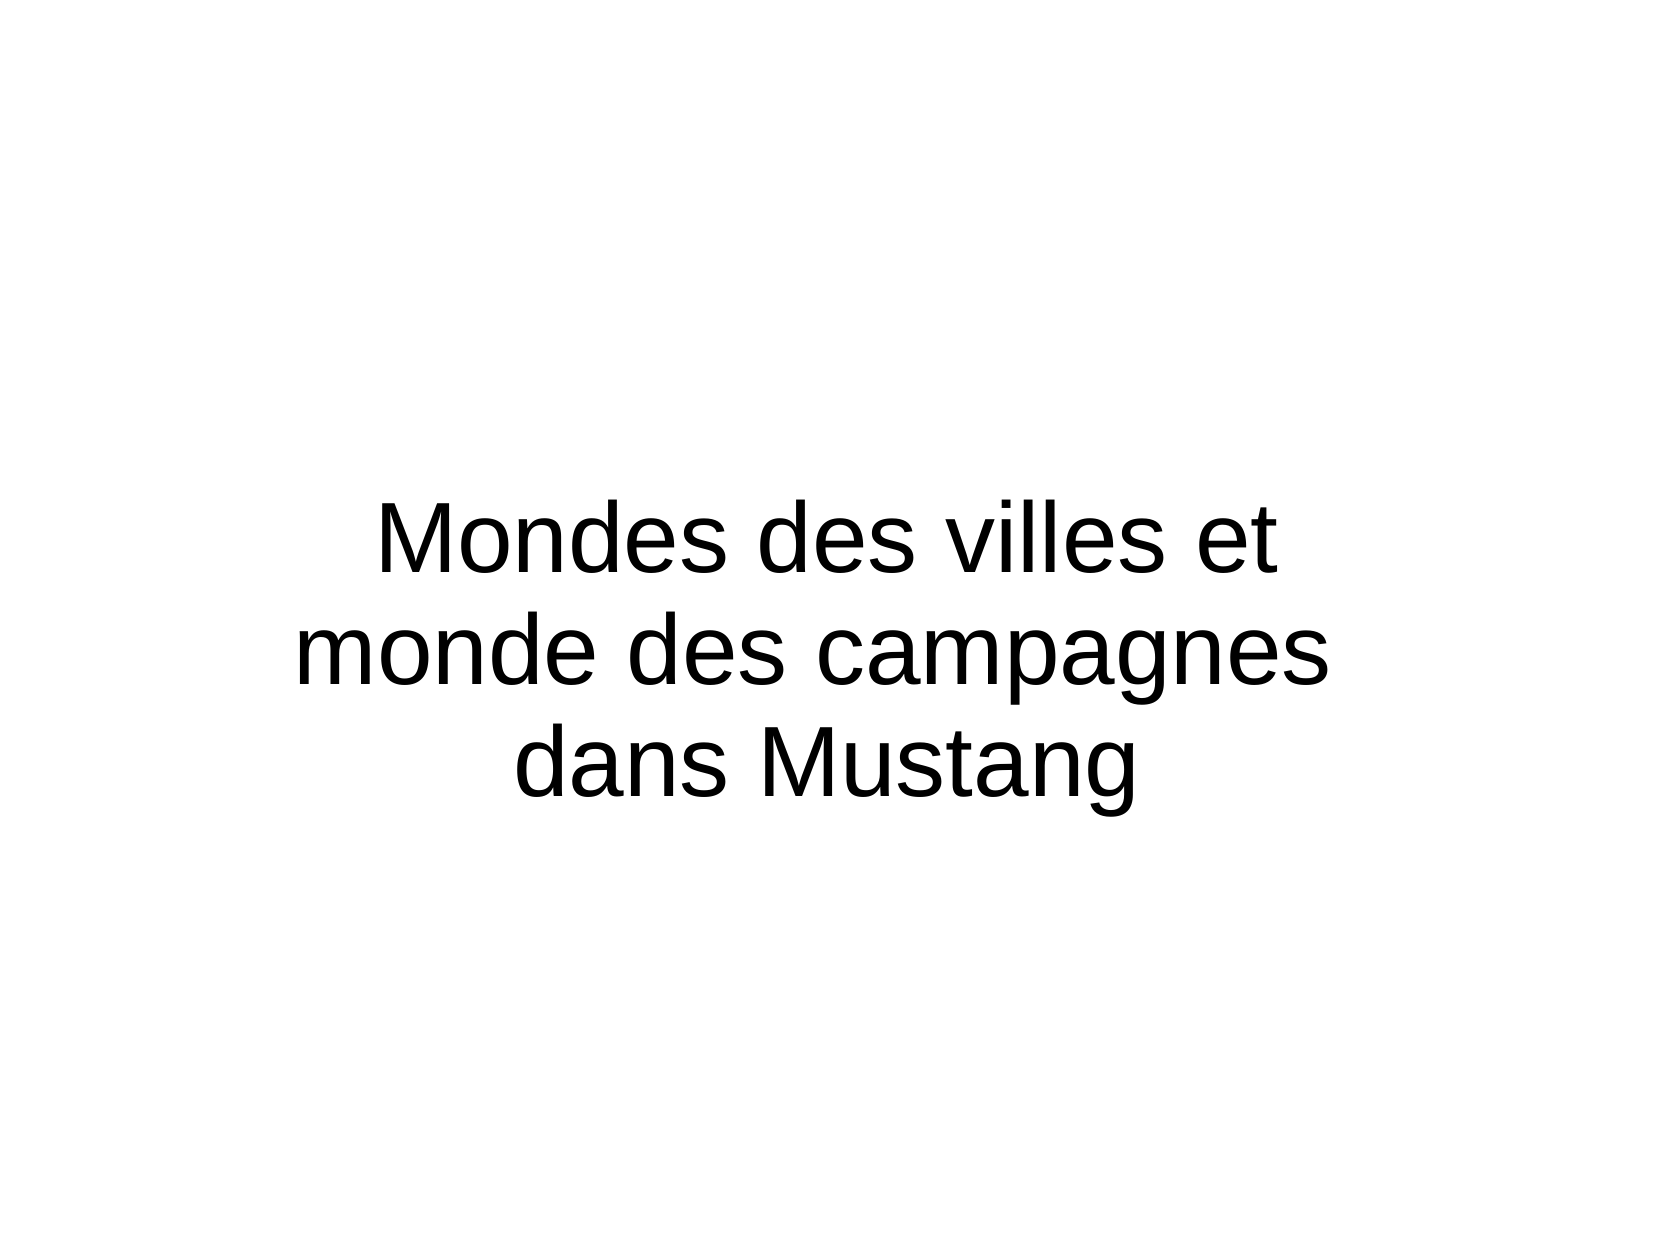

#
Mondes des villes et
monde des campagnes
dans Mustang